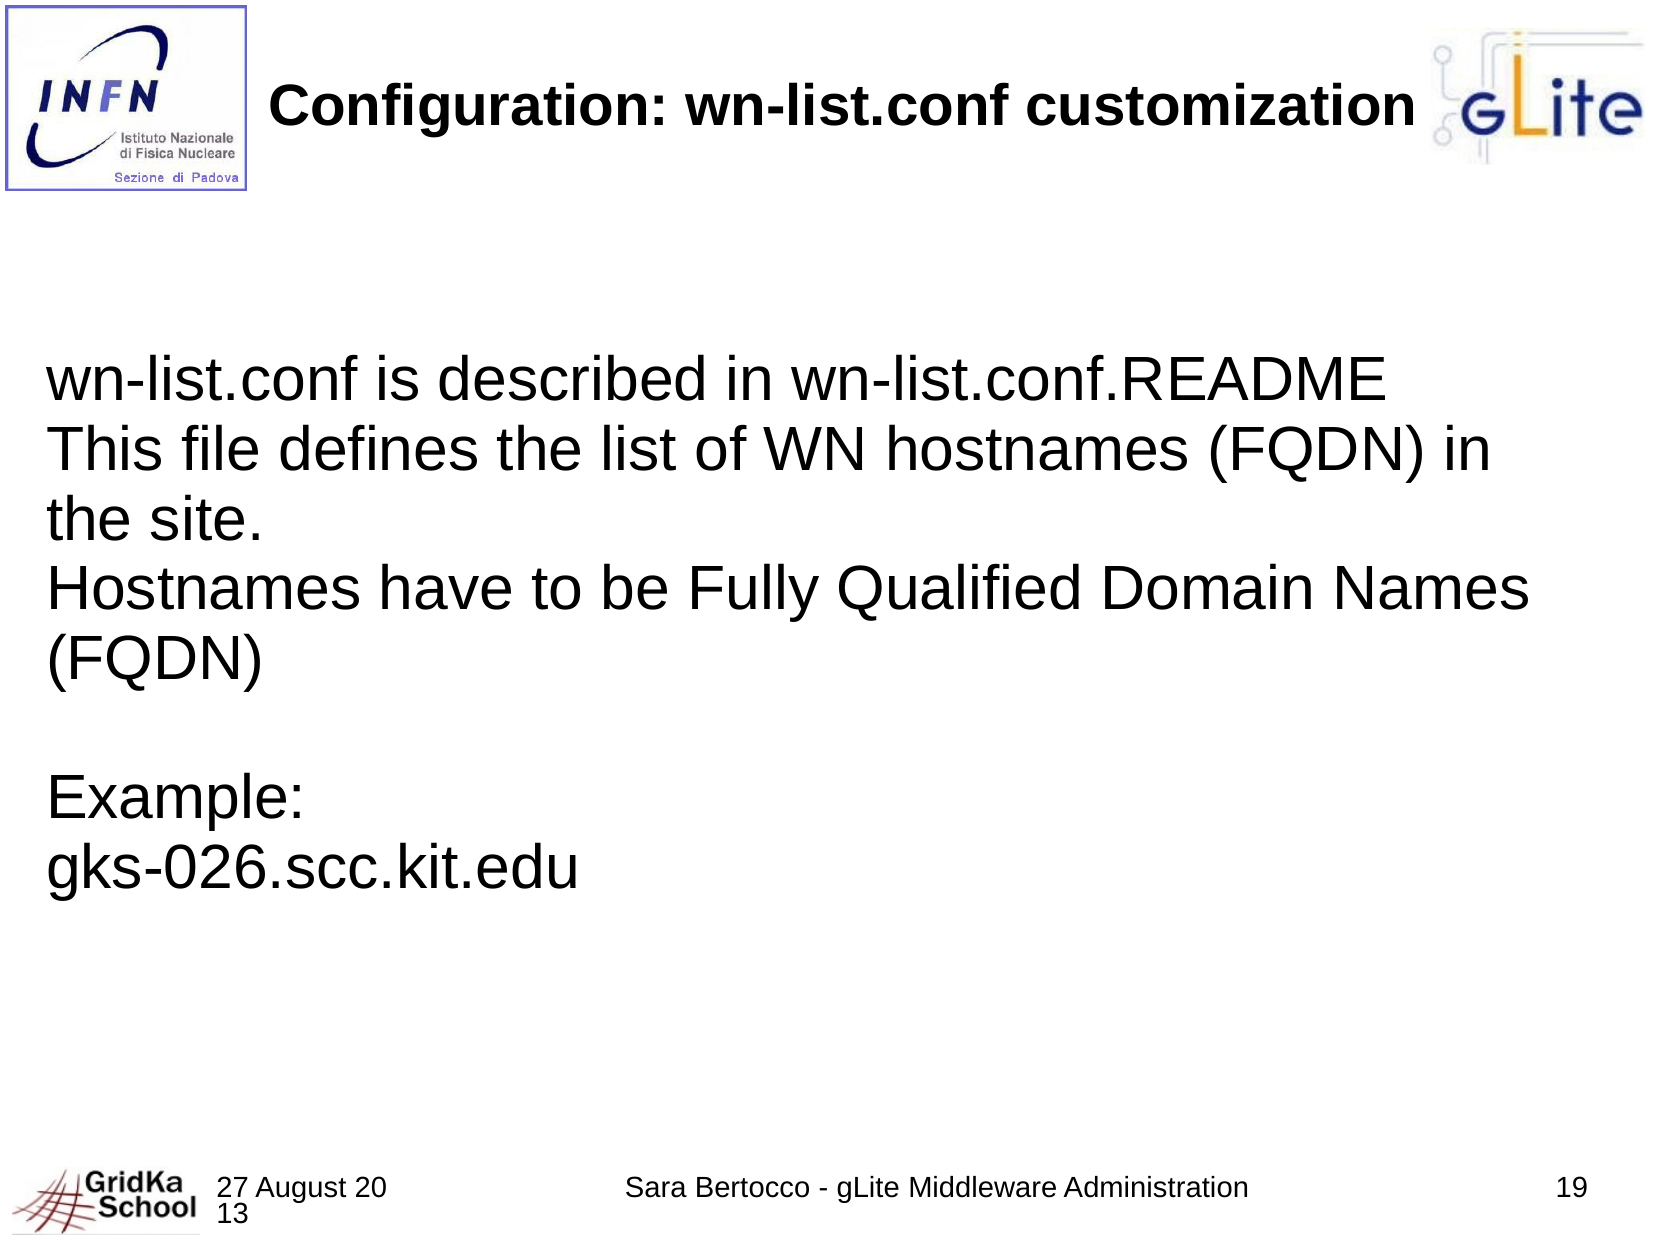

# Configuration: wn-list.conf customization
wn-list.conf is described in wn-list.conf.README
This file defines the list of WN hostnames (FQDN) in
the site.
Hostnames have to be Fully Qualified Domain Names
(FQDN)
Example:
gks-026.scc.kit.edu
27 August 2013
Sara Bertocco - gLite Middleware Administration
19